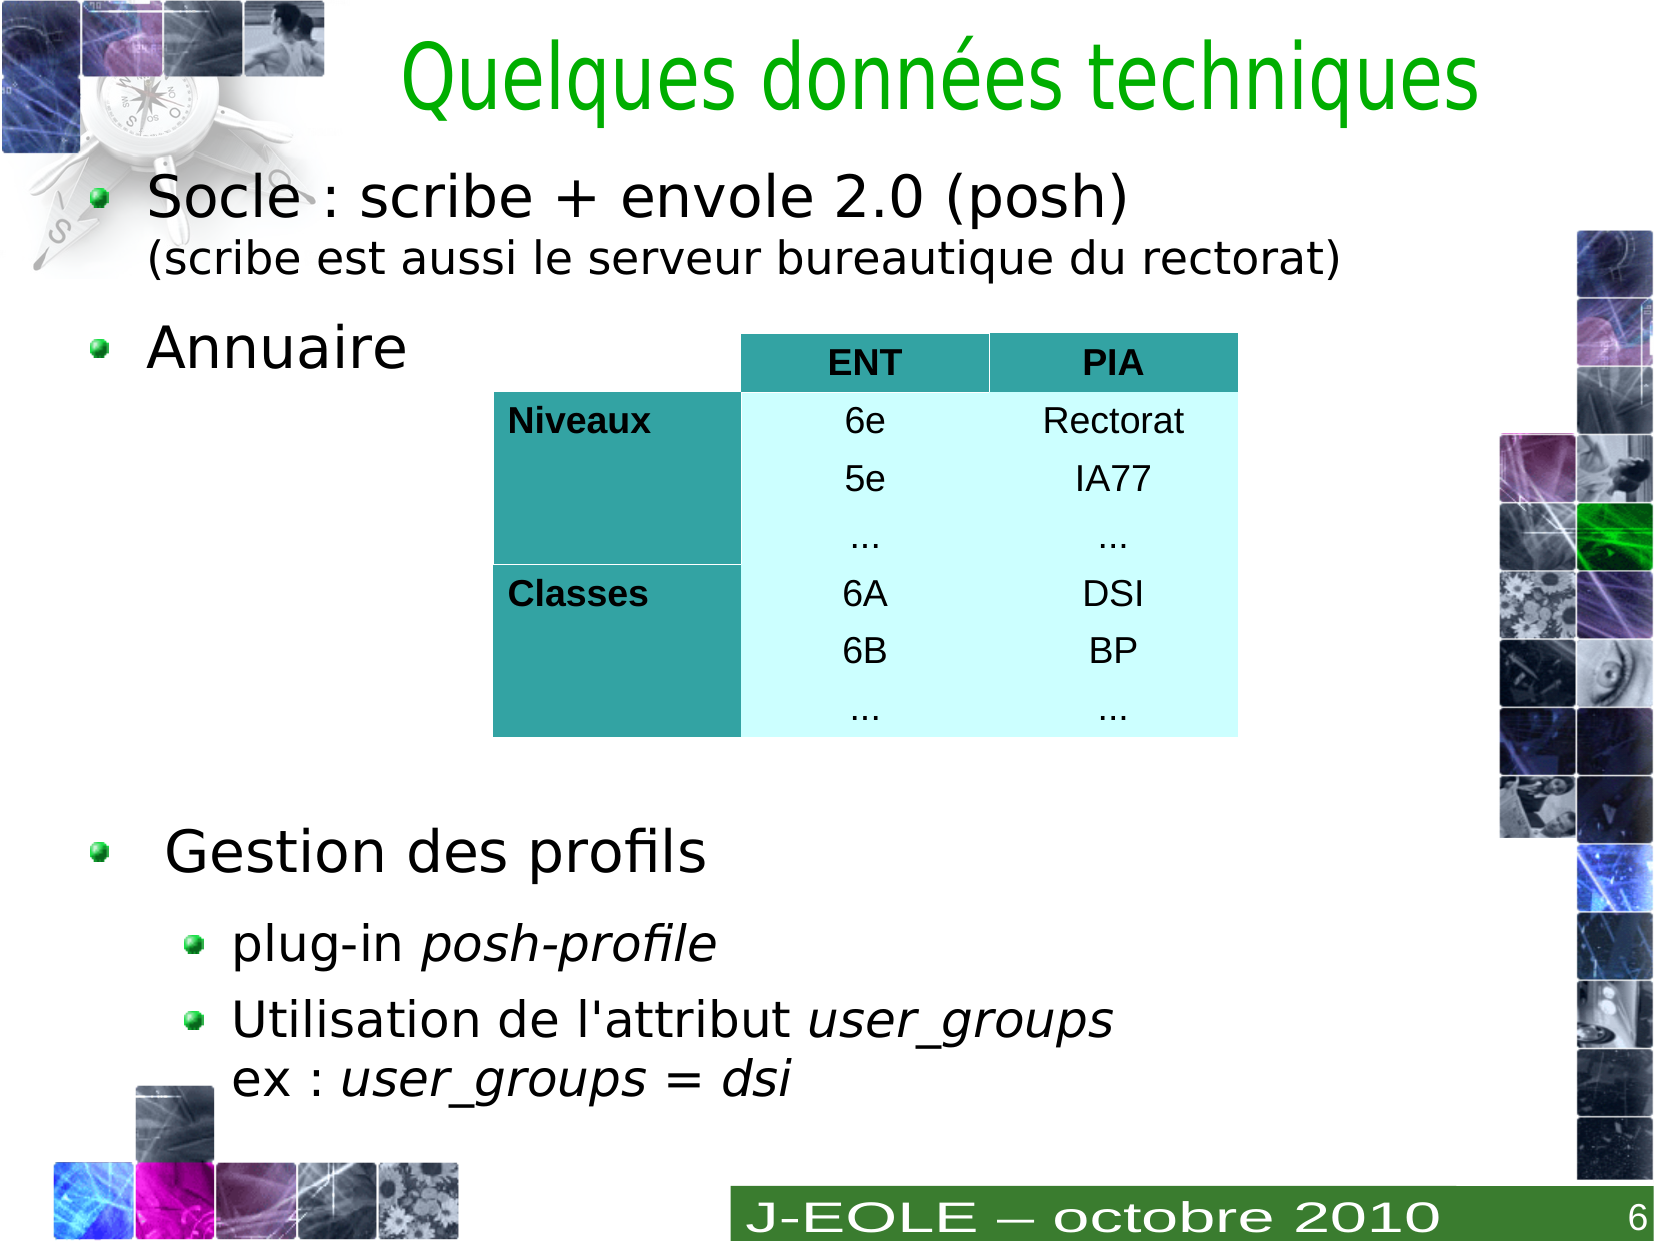

# Quelques données techniques
Socle : scribe + envole 2.0 (posh)
(scribe est aussi le serveur bureautique du rectorat)
Annuaire
 Gestion des profils
plug-in posh-profile
Utilisation de l'attribut user_groups
ex : user_groups = dsi
| | ENT | PIA |
| --- | --- | --- |
| Niveaux | 6e | Rectorat |
| | 5e | IA77 |
| | ... | ... |
| Classes | 6A | DSI |
| | 6B | BP |
| | ... | ... |